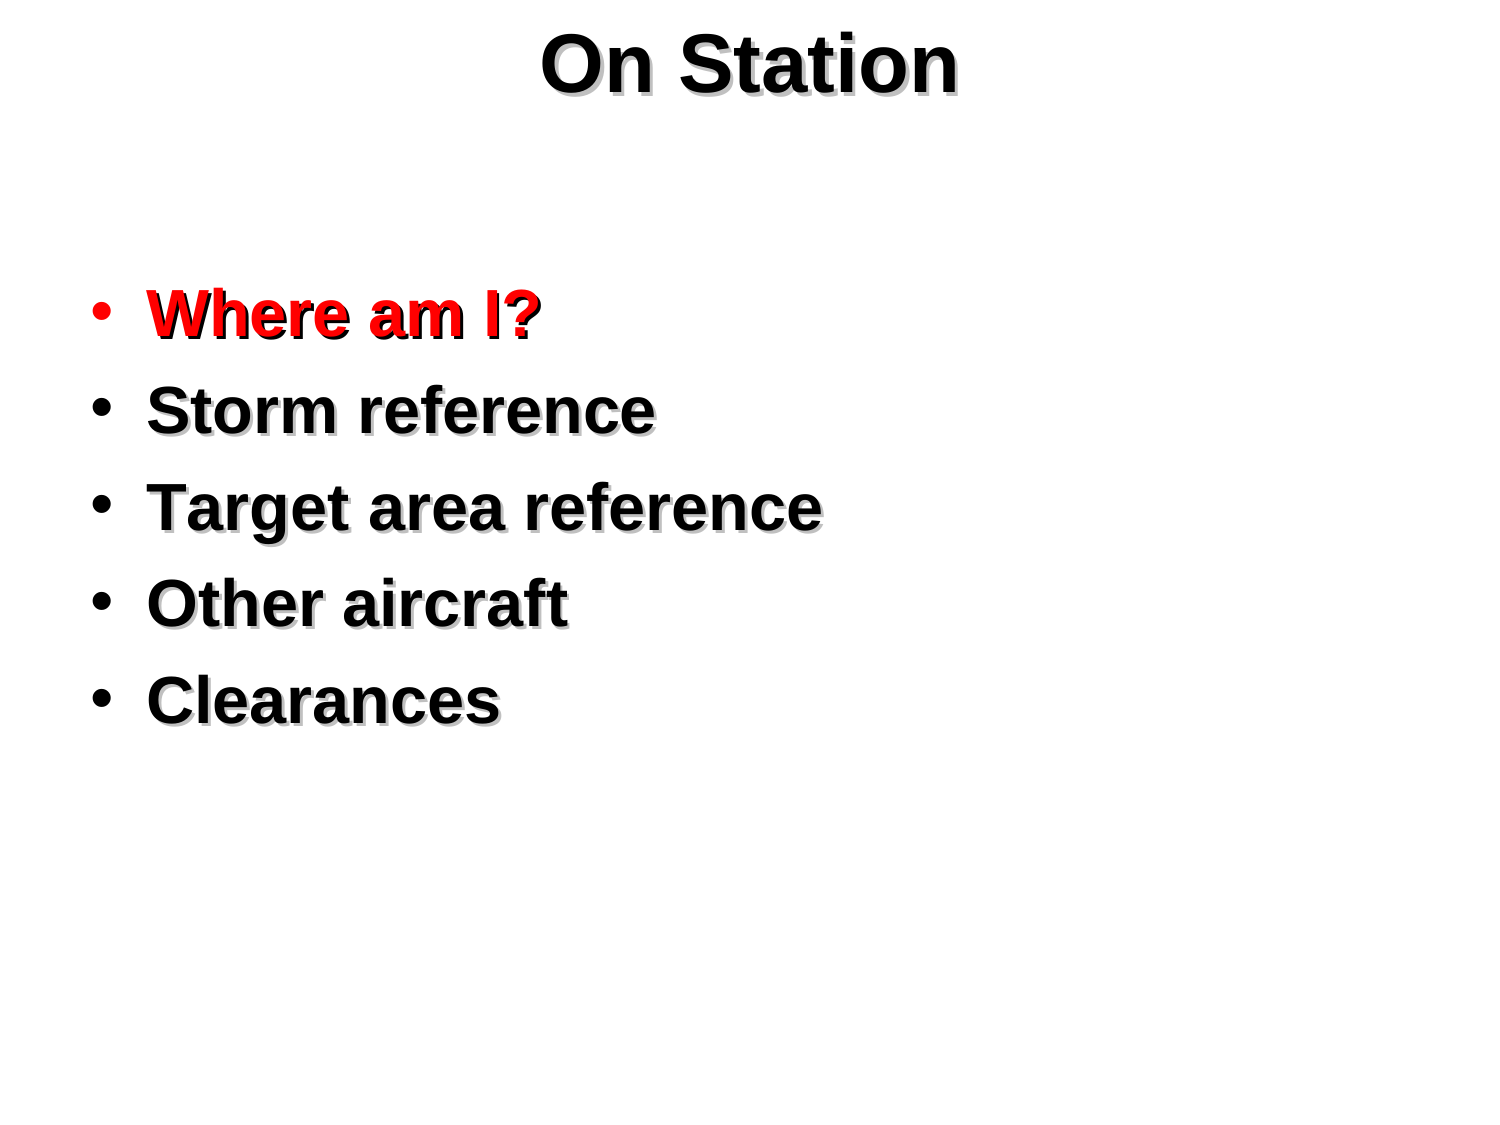

On Station
# Where am I?
Storm reference
Target area reference
Other aircraft
Clearances